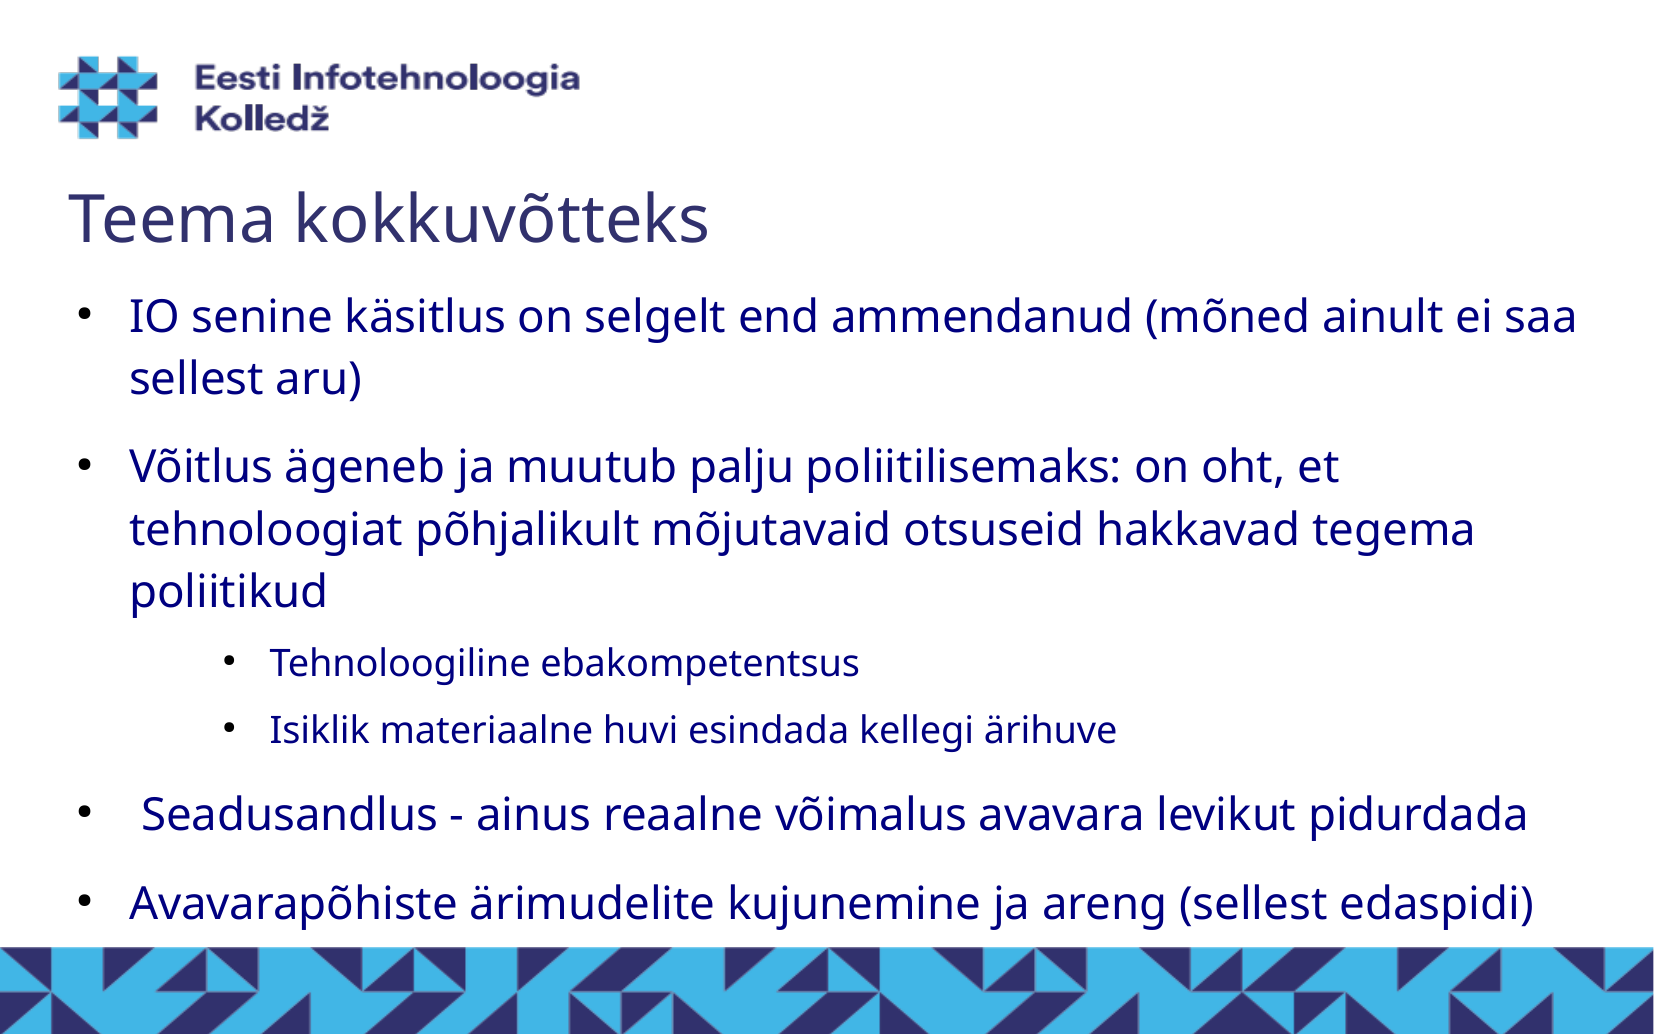

# Teema kokkuvõtteks
IO senine käsitlus on selgelt end ammendanud (mõned ainult ei saa sellest aru)
Võitlus ägeneb ja muutub palju poliitilisemaks: on oht, et tehnoloogiat põhjalikult mõjutavaid otsuseid hakkavad tegema poliitikud
Tehnoloogiline ebakompetentsus
Isiklik materiaalne huvi esindada kellegi ärihuve
 Seadusandlus - ainus reaalne võimalus avavara levikut pidurdada
Avavarapõhiste ärimudelite kujunemine ja areng (sellest edaspidi)